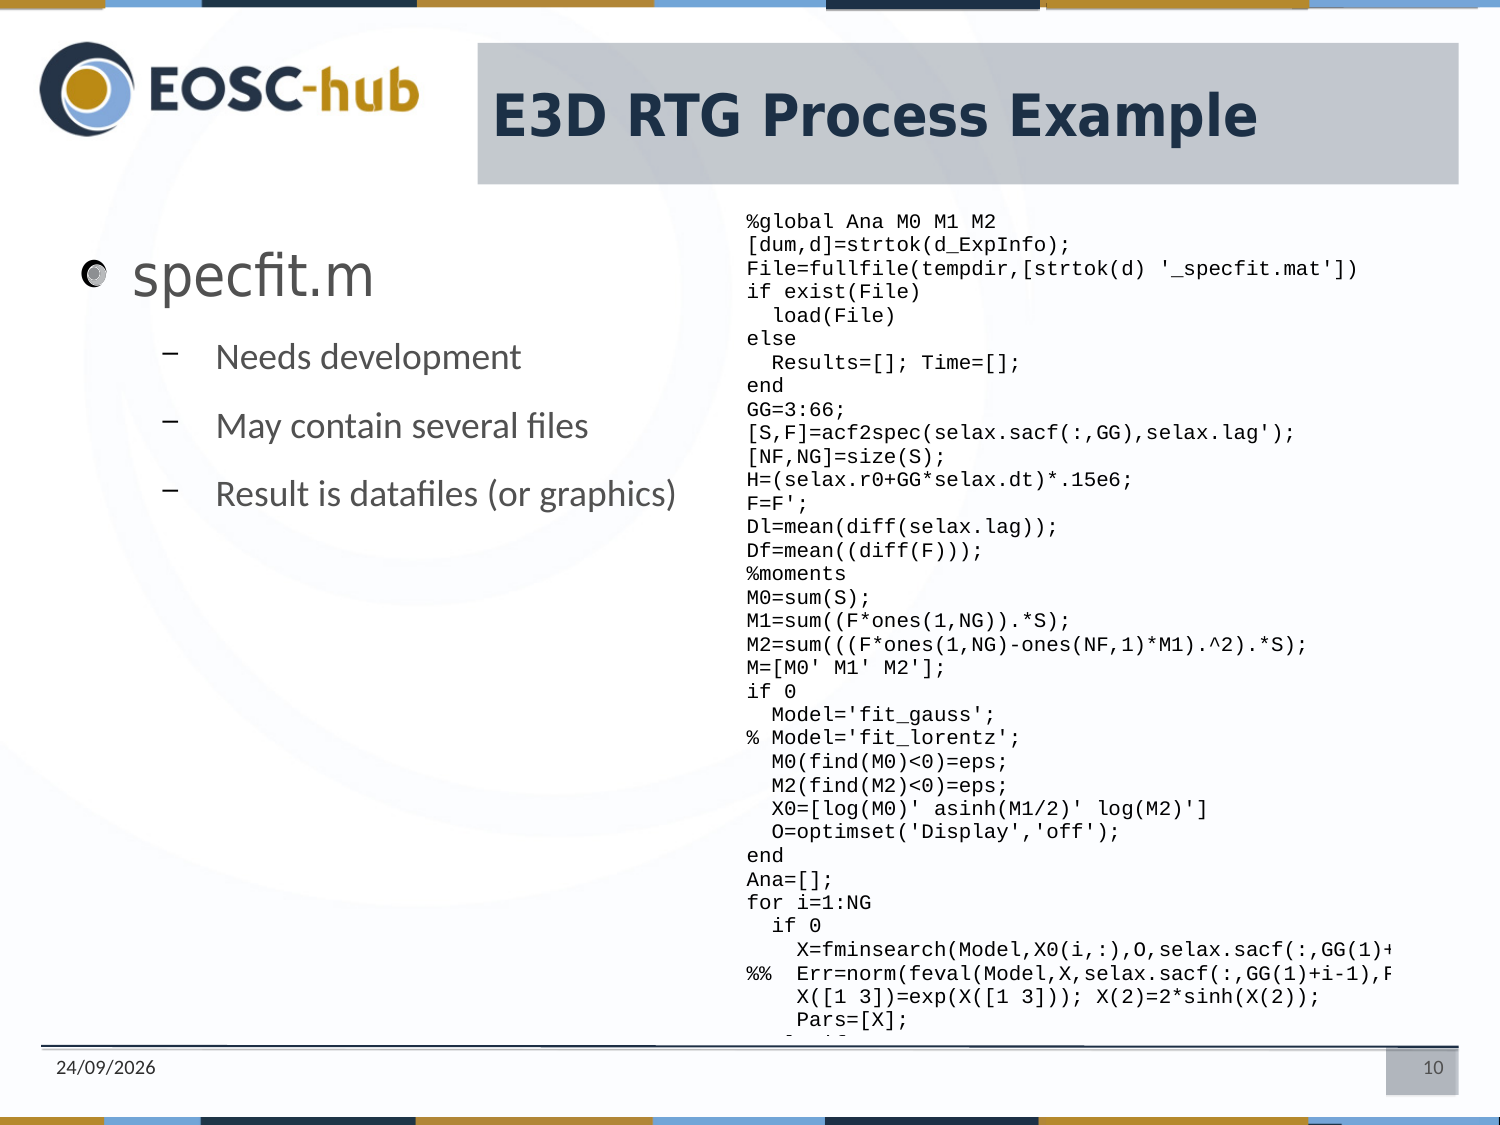

E3D RTG Process Example
# specfit.m
Needs development
May contain several files
Result is datafiles (or graphics)